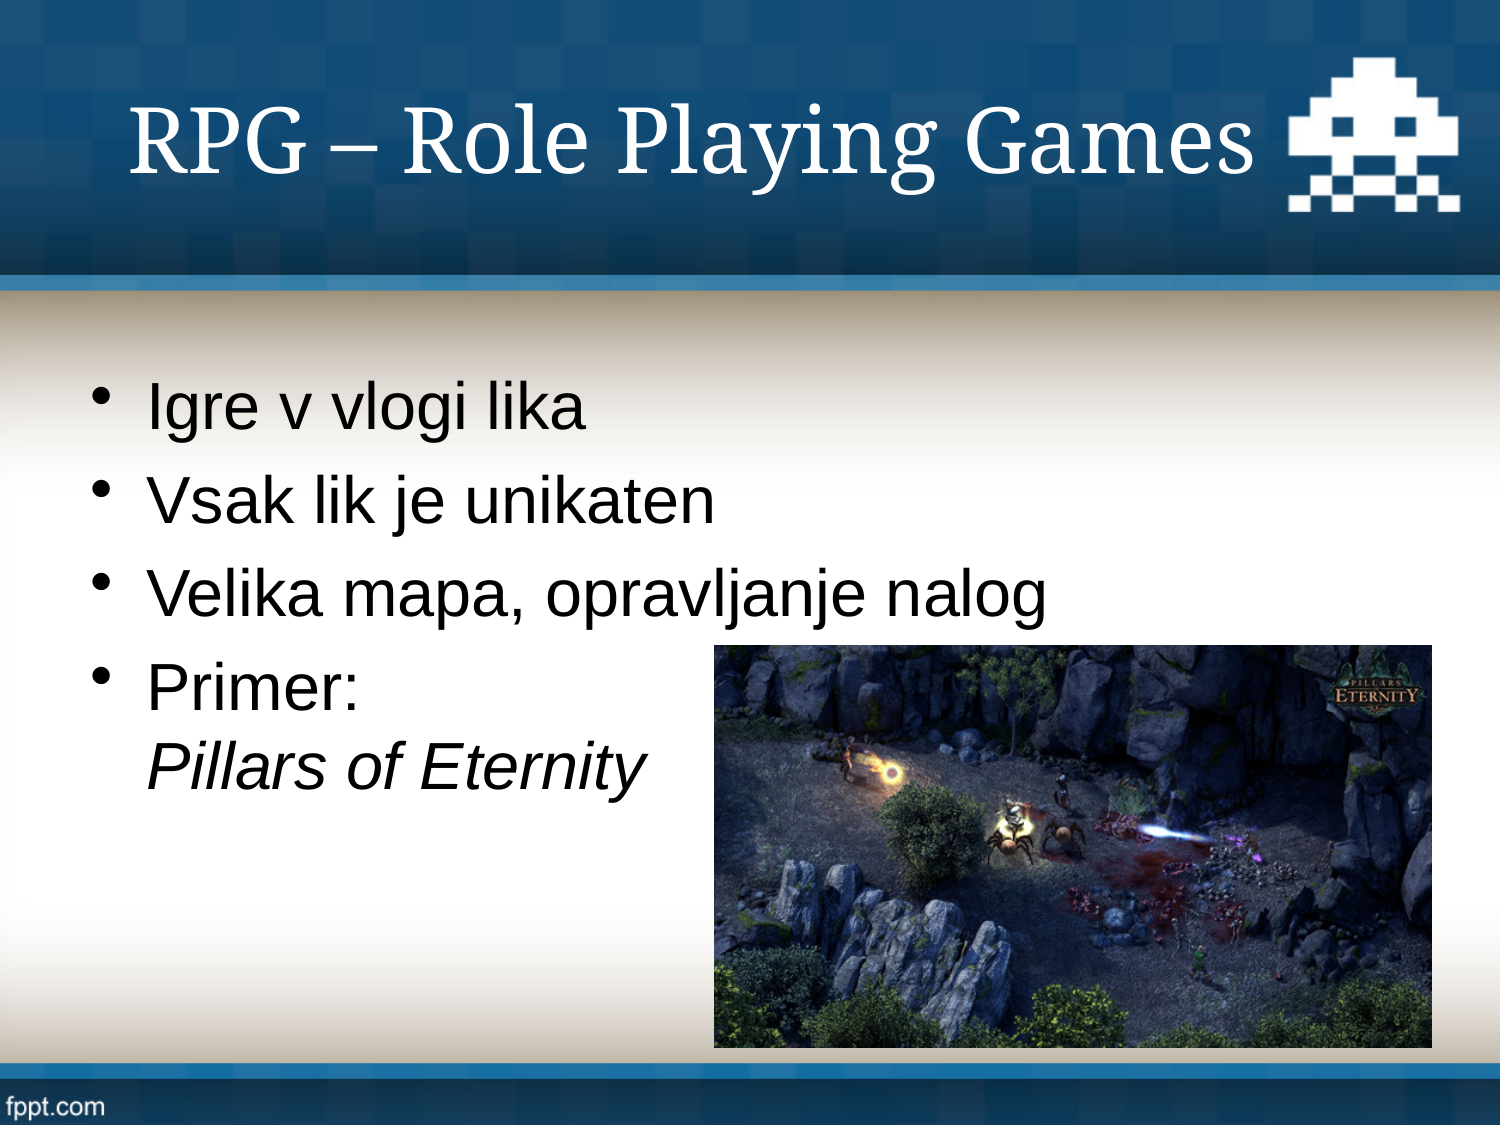

# RPG – Role Playing Games
Igre v vlogi lika
Vsak lik je unikaten
Velika mapa, opravljanje nalog
Primer:
Pillars of Eternity